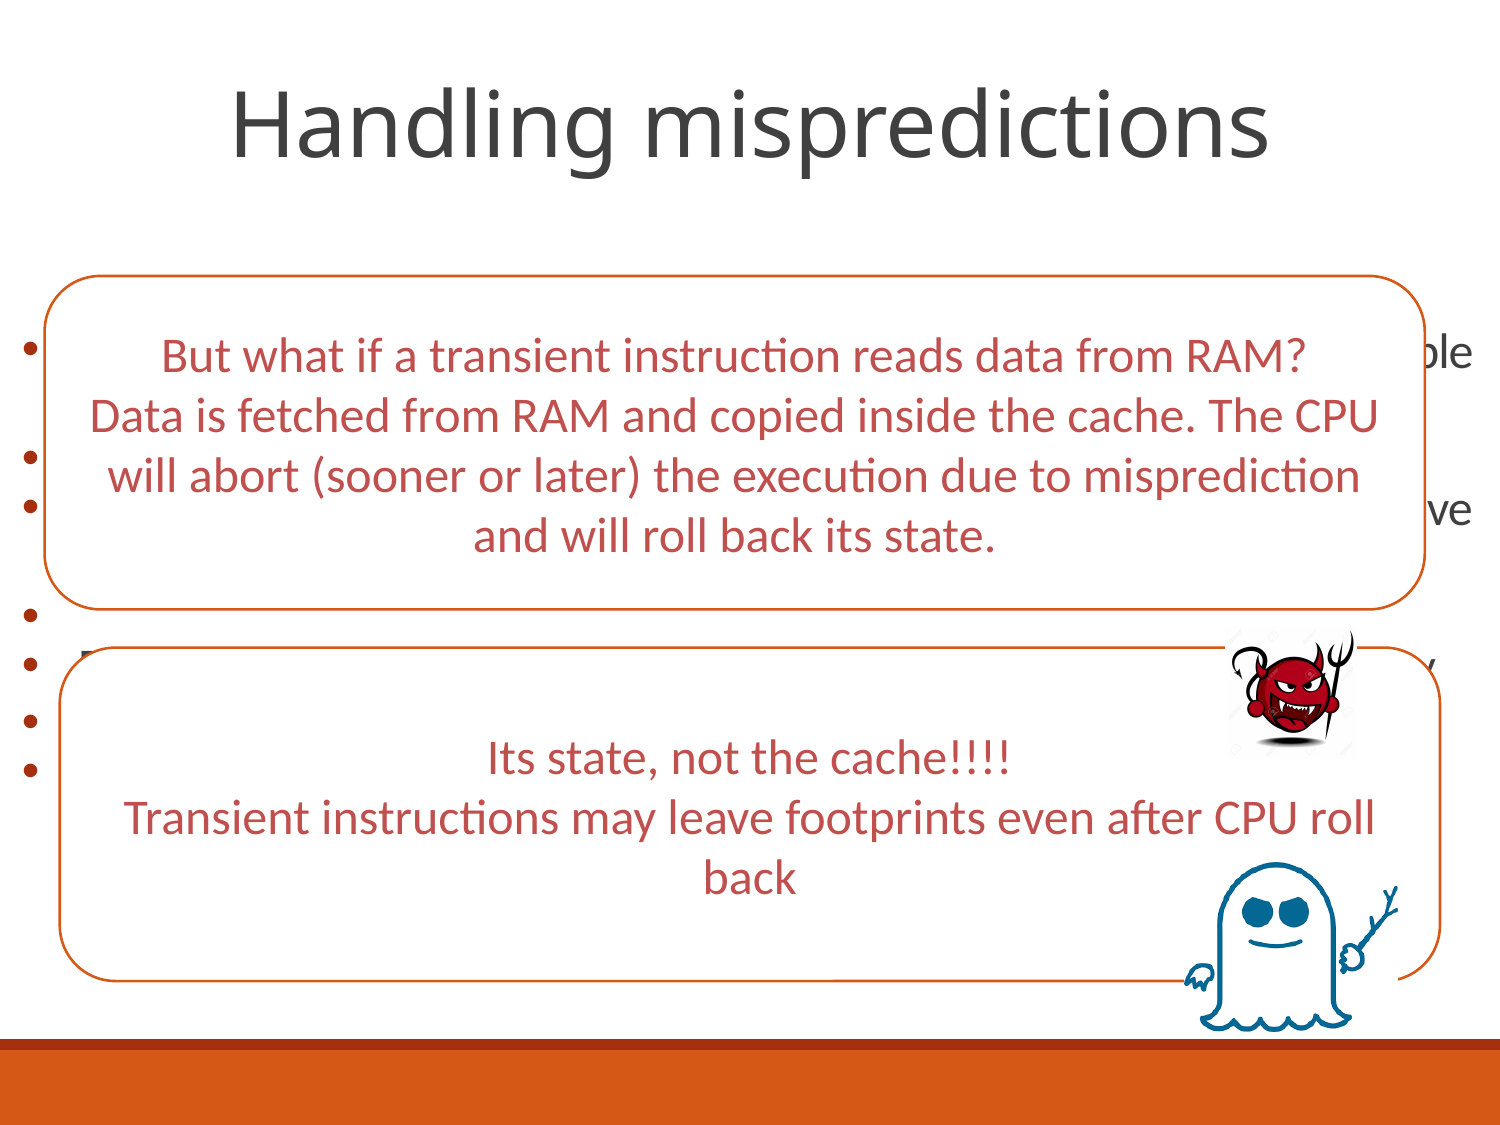

Handling mispredictions
# Before taking on a speculative branch, the CPU saves his state to be able to roll back if a misprediction occurs
The instructions that are executed in a misprediction-leading speculative window are called transient instructions
Big pipelines  lot of transient instructions  more branch penalty
Results of transient instructions are not committed to memory or registers until the CPU knows that the prediction is correct
But what if a transient instruction reads data from RAM?
Data is fetched from RAM and copied inside the cache. The CPU will abort (sooner or later) the execution due to misprediction and will roll back its state.
Its state, not the cache!!!!
Transient instructions may leave footprints even after CPU roll back